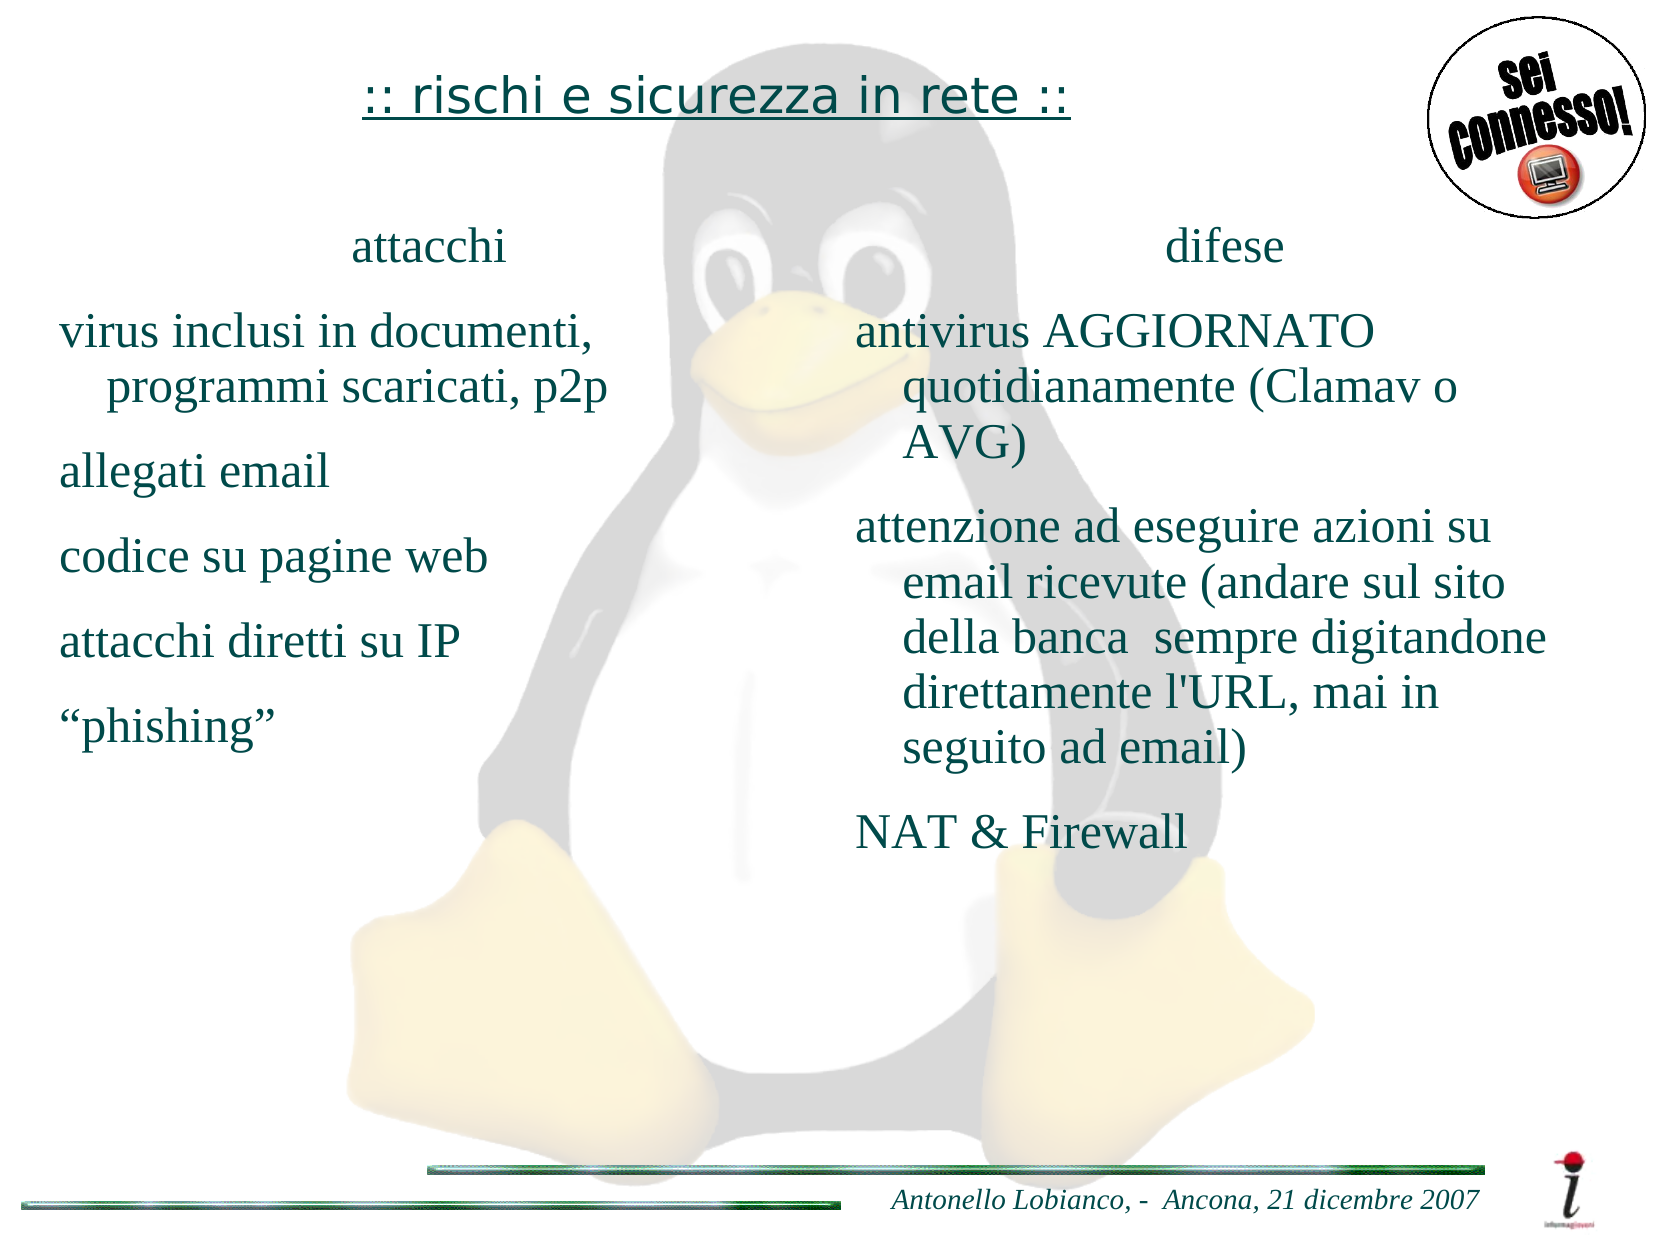

# :: rischi e sicurezza in rete ::
attacchi
virus inclusi in documenti, programmi scaricati, p2p
allegati email
codice su pagine web
attacchi diretti su IP
“phishing”
difese
antivirus AGGIORNATO quotidianamente (Clamav o AVG)
attenzione ad eseguire azioni su email ricevute (andare sul sito della banca sempre digitandone direttamente l'URL, mai in seguito ad email)
NAT & Firewall